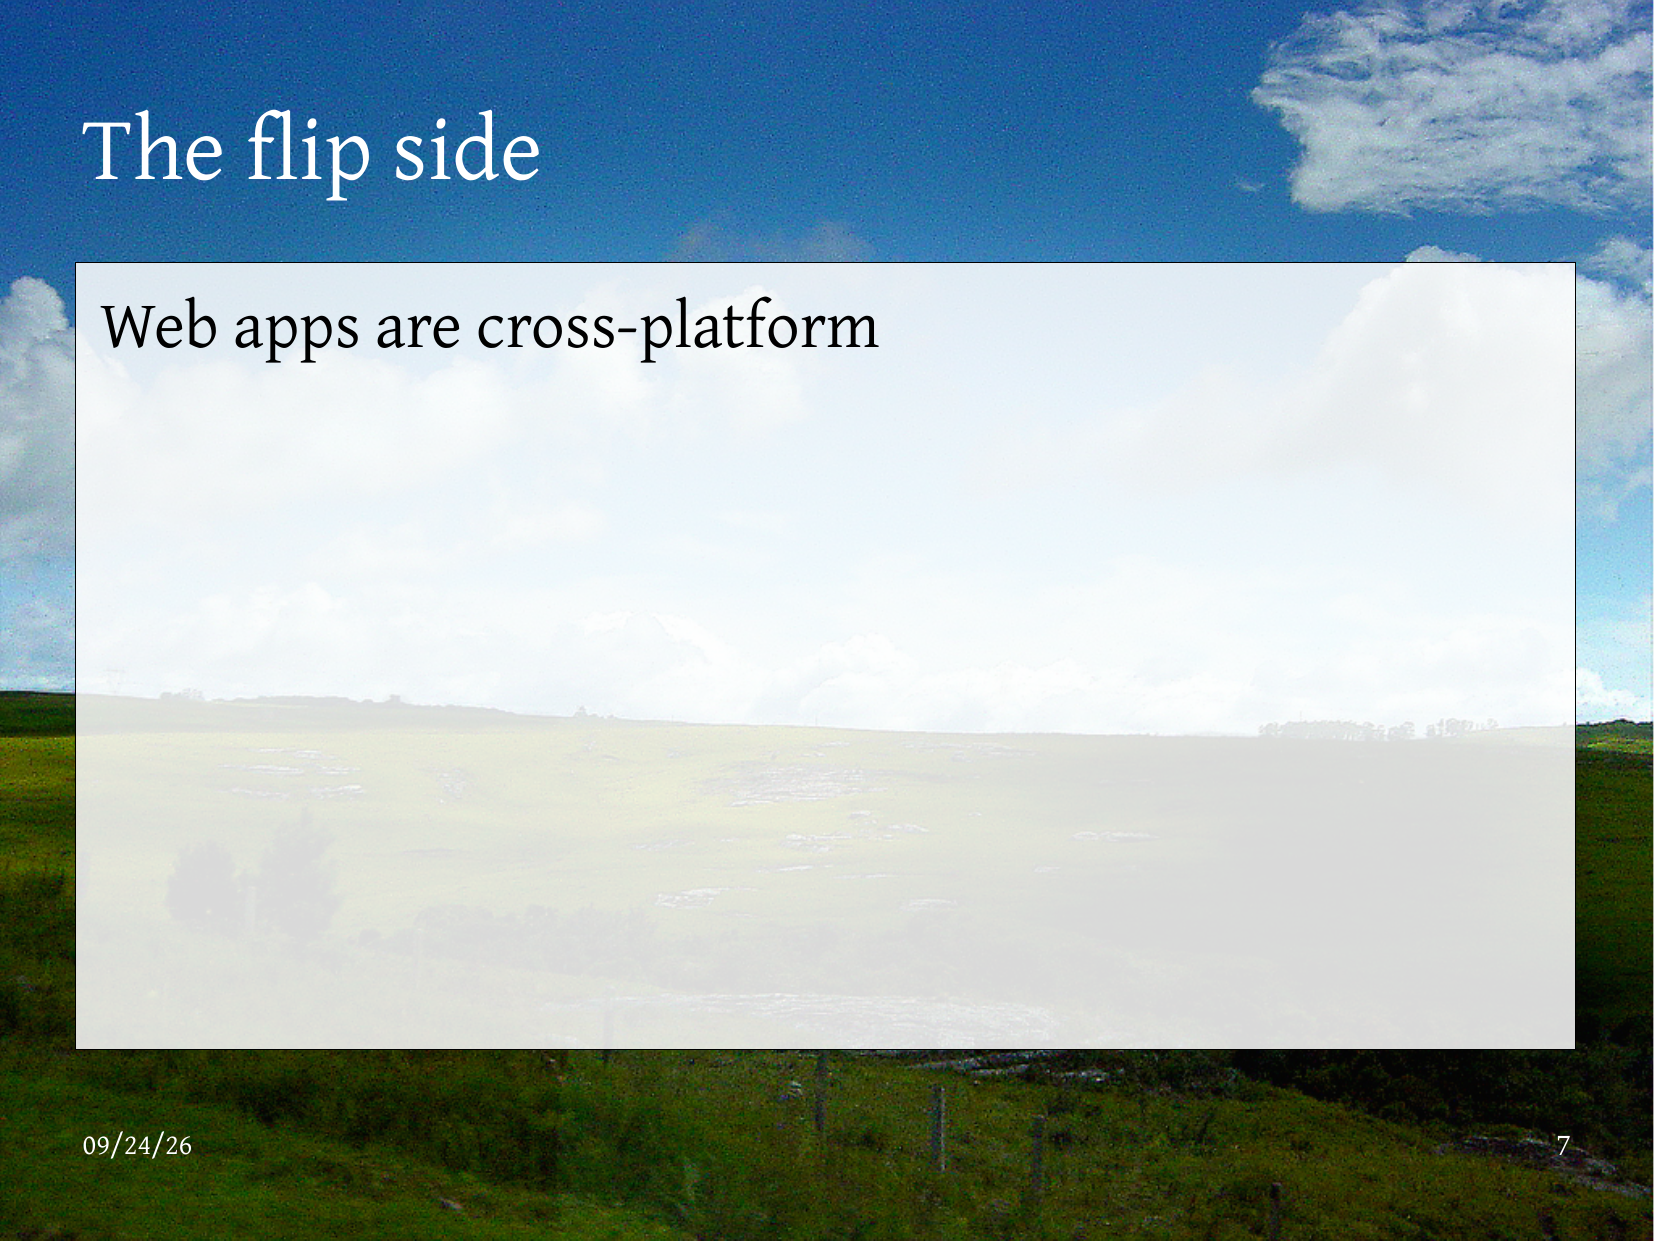

# The flip side
Web apps are cross-platform
7